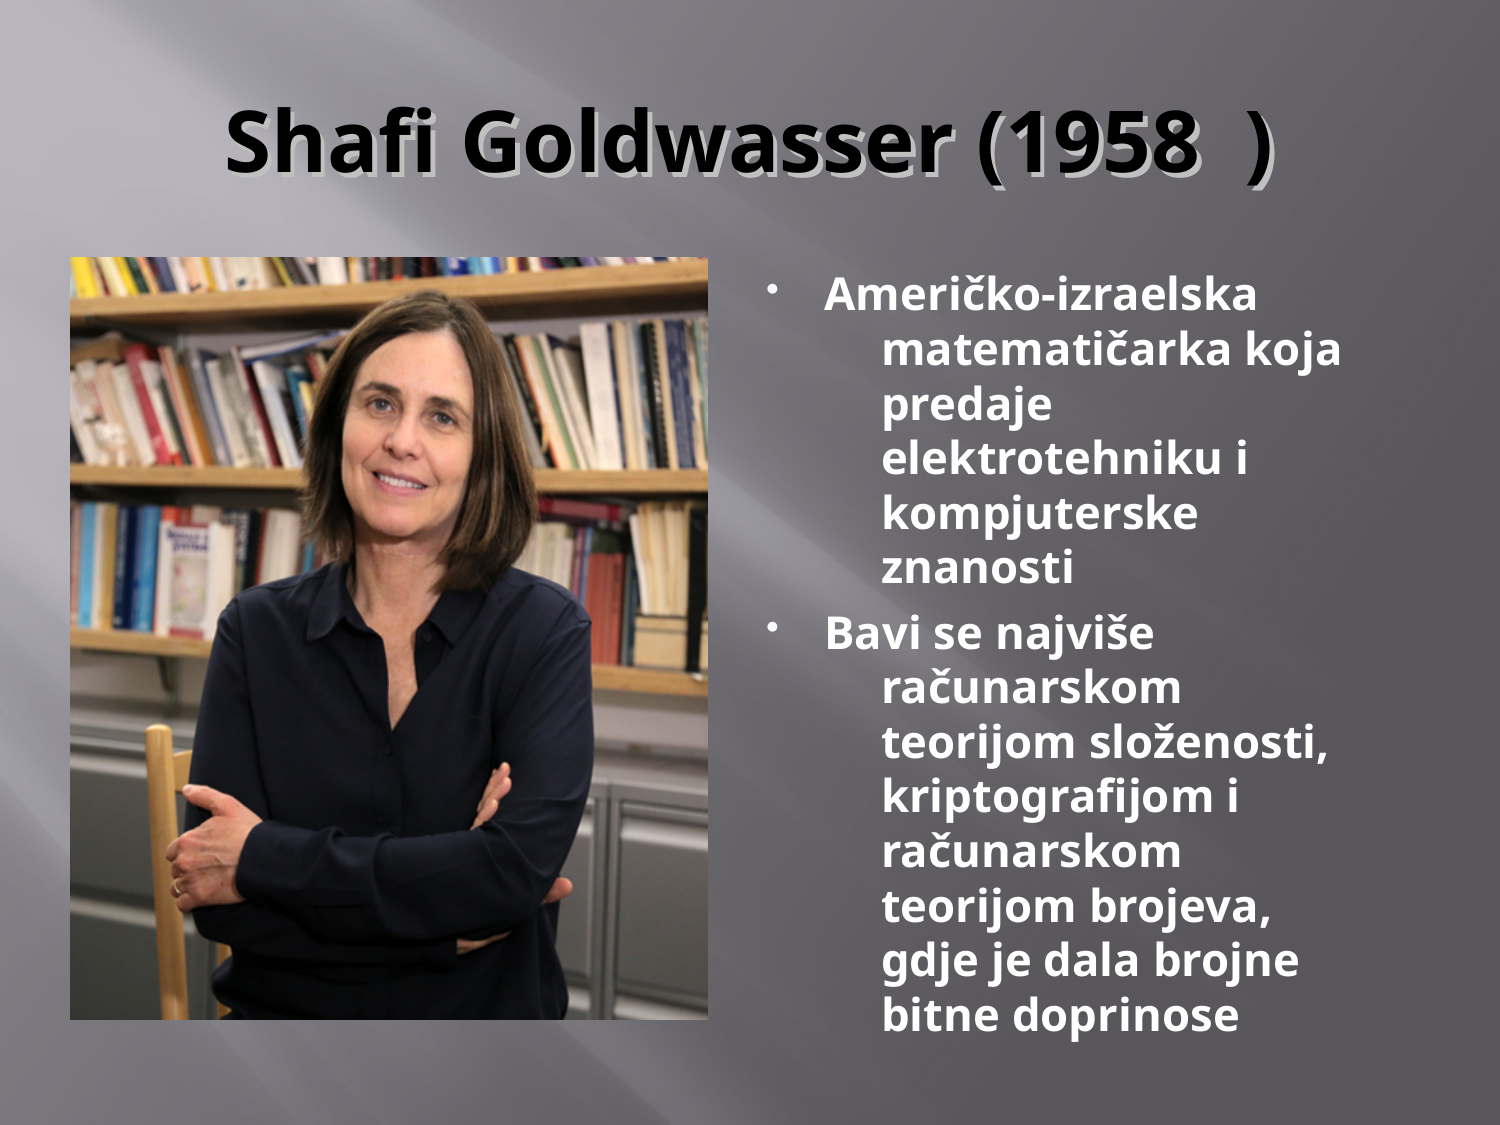

# Shafi Goldwasser (1958 )
Američko-izraelska matematičarka koja  predaje elektrotehniku i kompjuterske znanosti
Bavi se najviše računarskom teorijom složenosti, kriptografijom i računarskom teorijom brojeva, gdje je dala brojne bitne doprinose